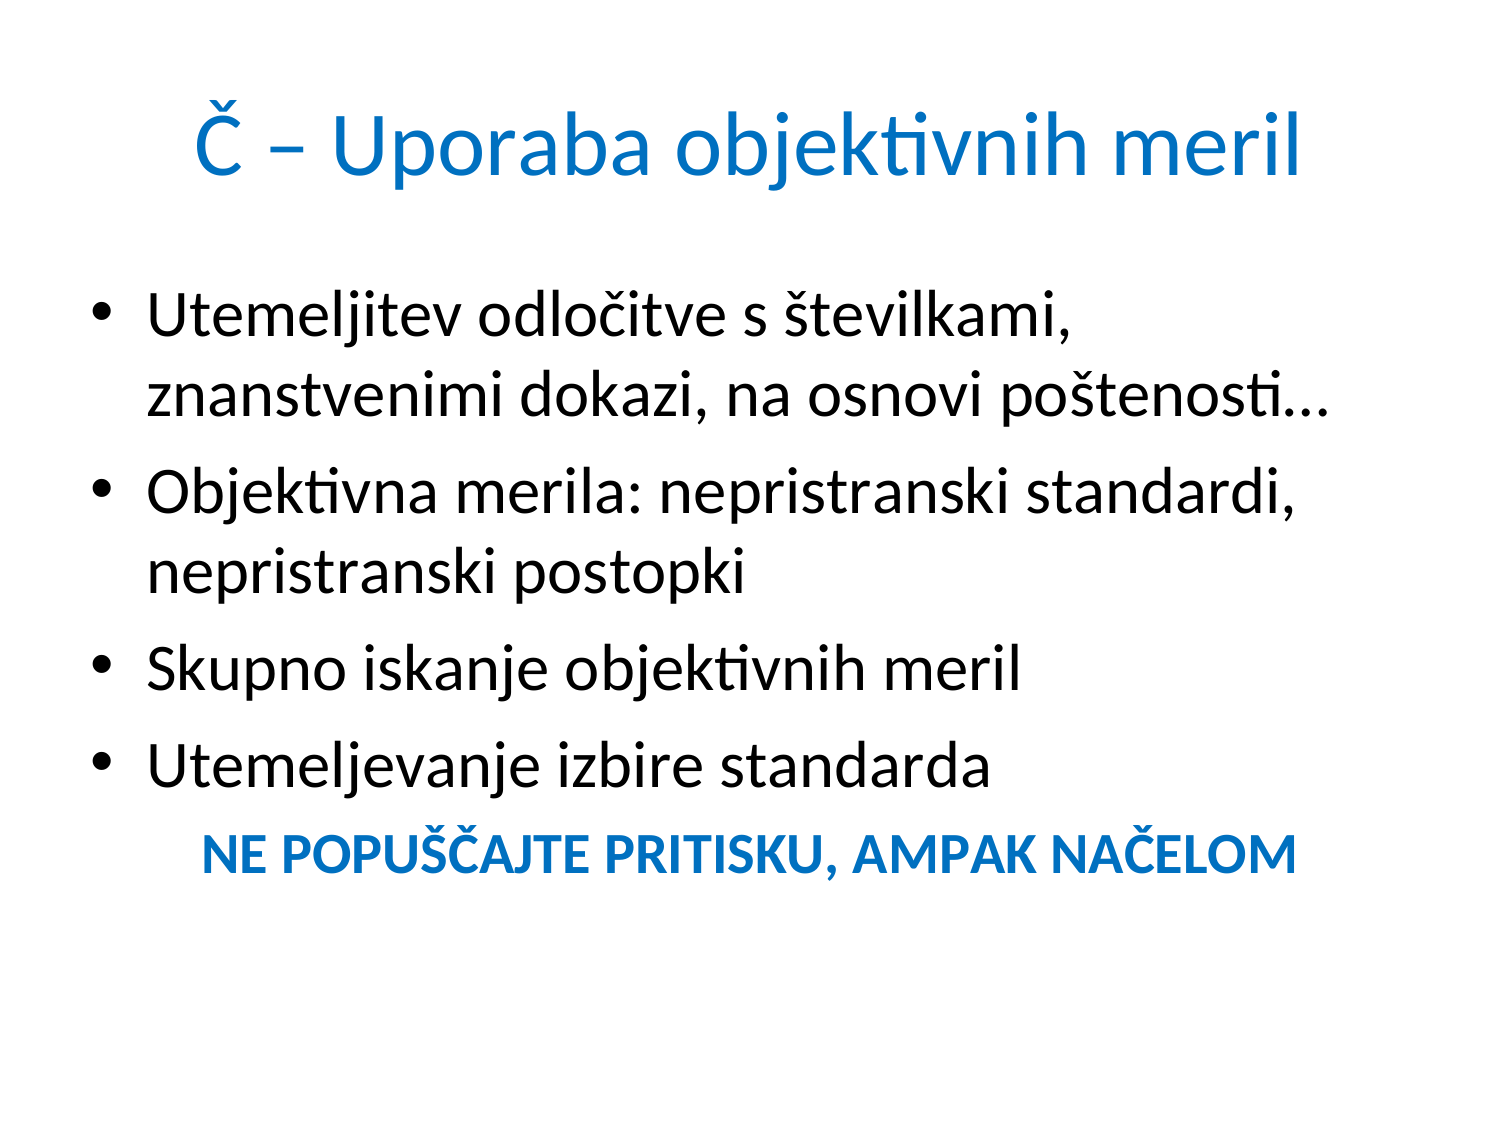

# Č – Uporaba objektivnih meril
Utemeljitev odločitve s številkami, znanstvenimi dokazi, na osnovi poštenosti…
Objektivna merila: nepristranski standardi, nepristranski postopki
Skupno iskanje objektivnih meril
Utemeljevanje izbire standarda
NE POPUŠČAJTE PRITISKU, AMPAK NAČELOM